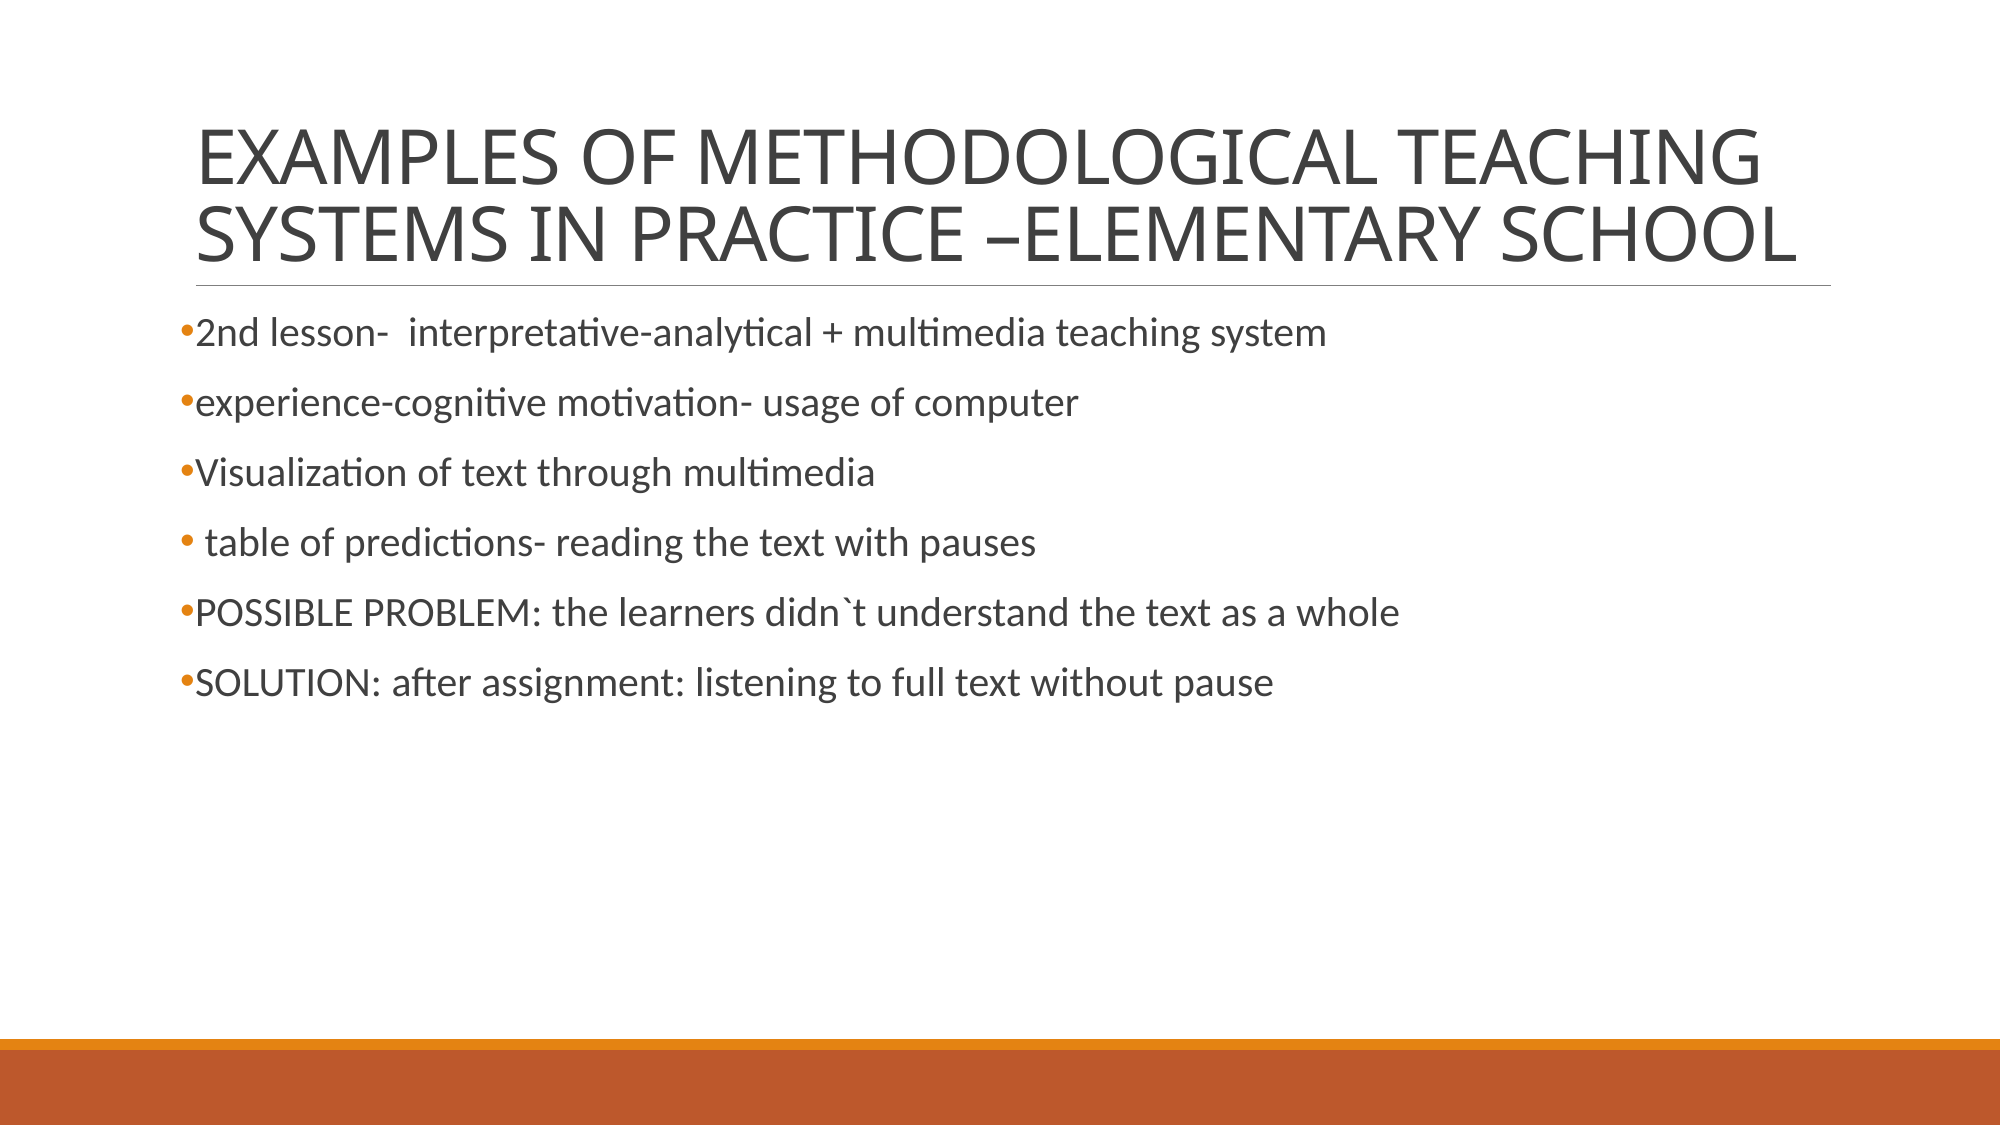

# EXAMPLES OF METHODOLOGICAL TEACHING SYSTEMS IN PRACTICE –ELEMENTARY SCHOOL
2nd lesson- interpretative-analytical + multimedia teaching system
experience-cognitive motivation- usage of computer
Visualization of text through multimedia
 table of predictions- reading the text with pauses
POSSIBLE PROBLEM: the learners didn`t understand the text as a whole
SOLUTION: after assignment: listening to full text without pause